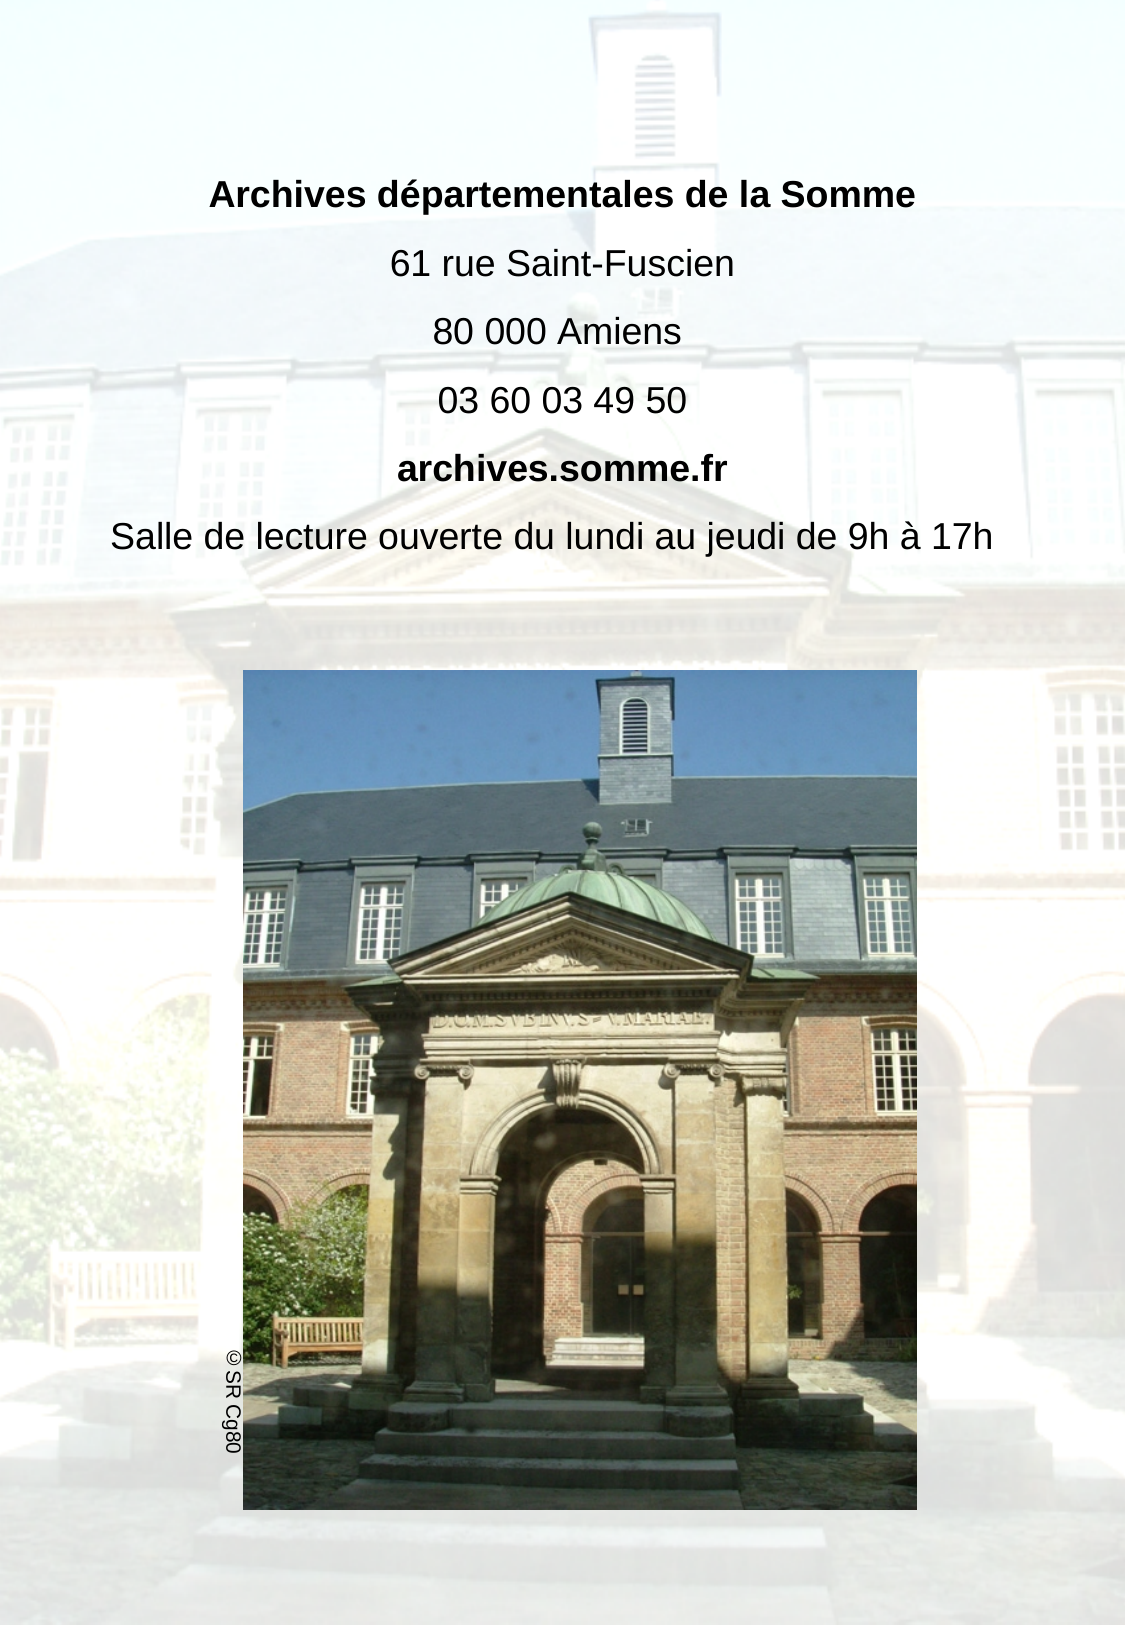

Archives départementales de la Somme
61 rue Saint-Fuscien
80 000 Amiens
03 60 03 49 50
archives.somme.fr
Salle de lecture ouverte du lundi au jeudi de 9h à 17h
©SR Cg80